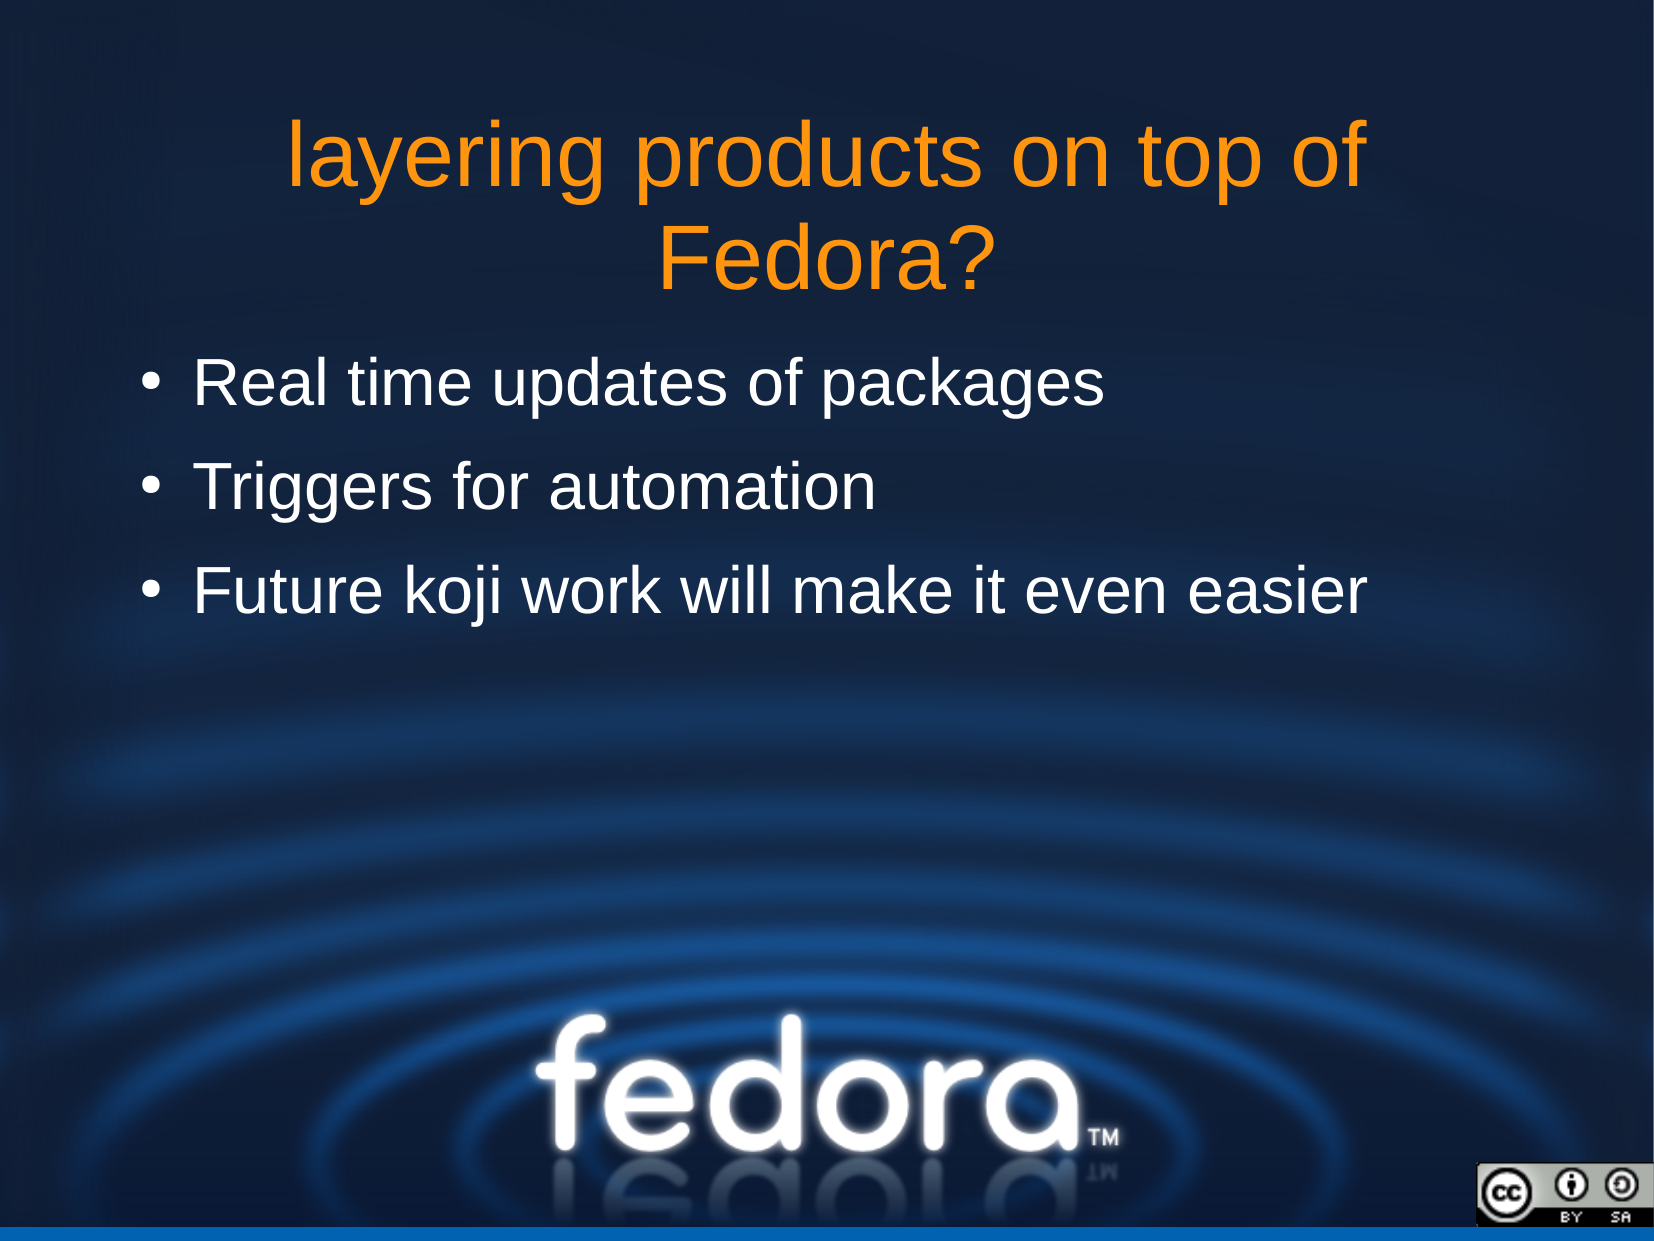

# layering products on top of Fedora?
Real time updates of packages
Triggers for automation
Future koji work will make it even easier